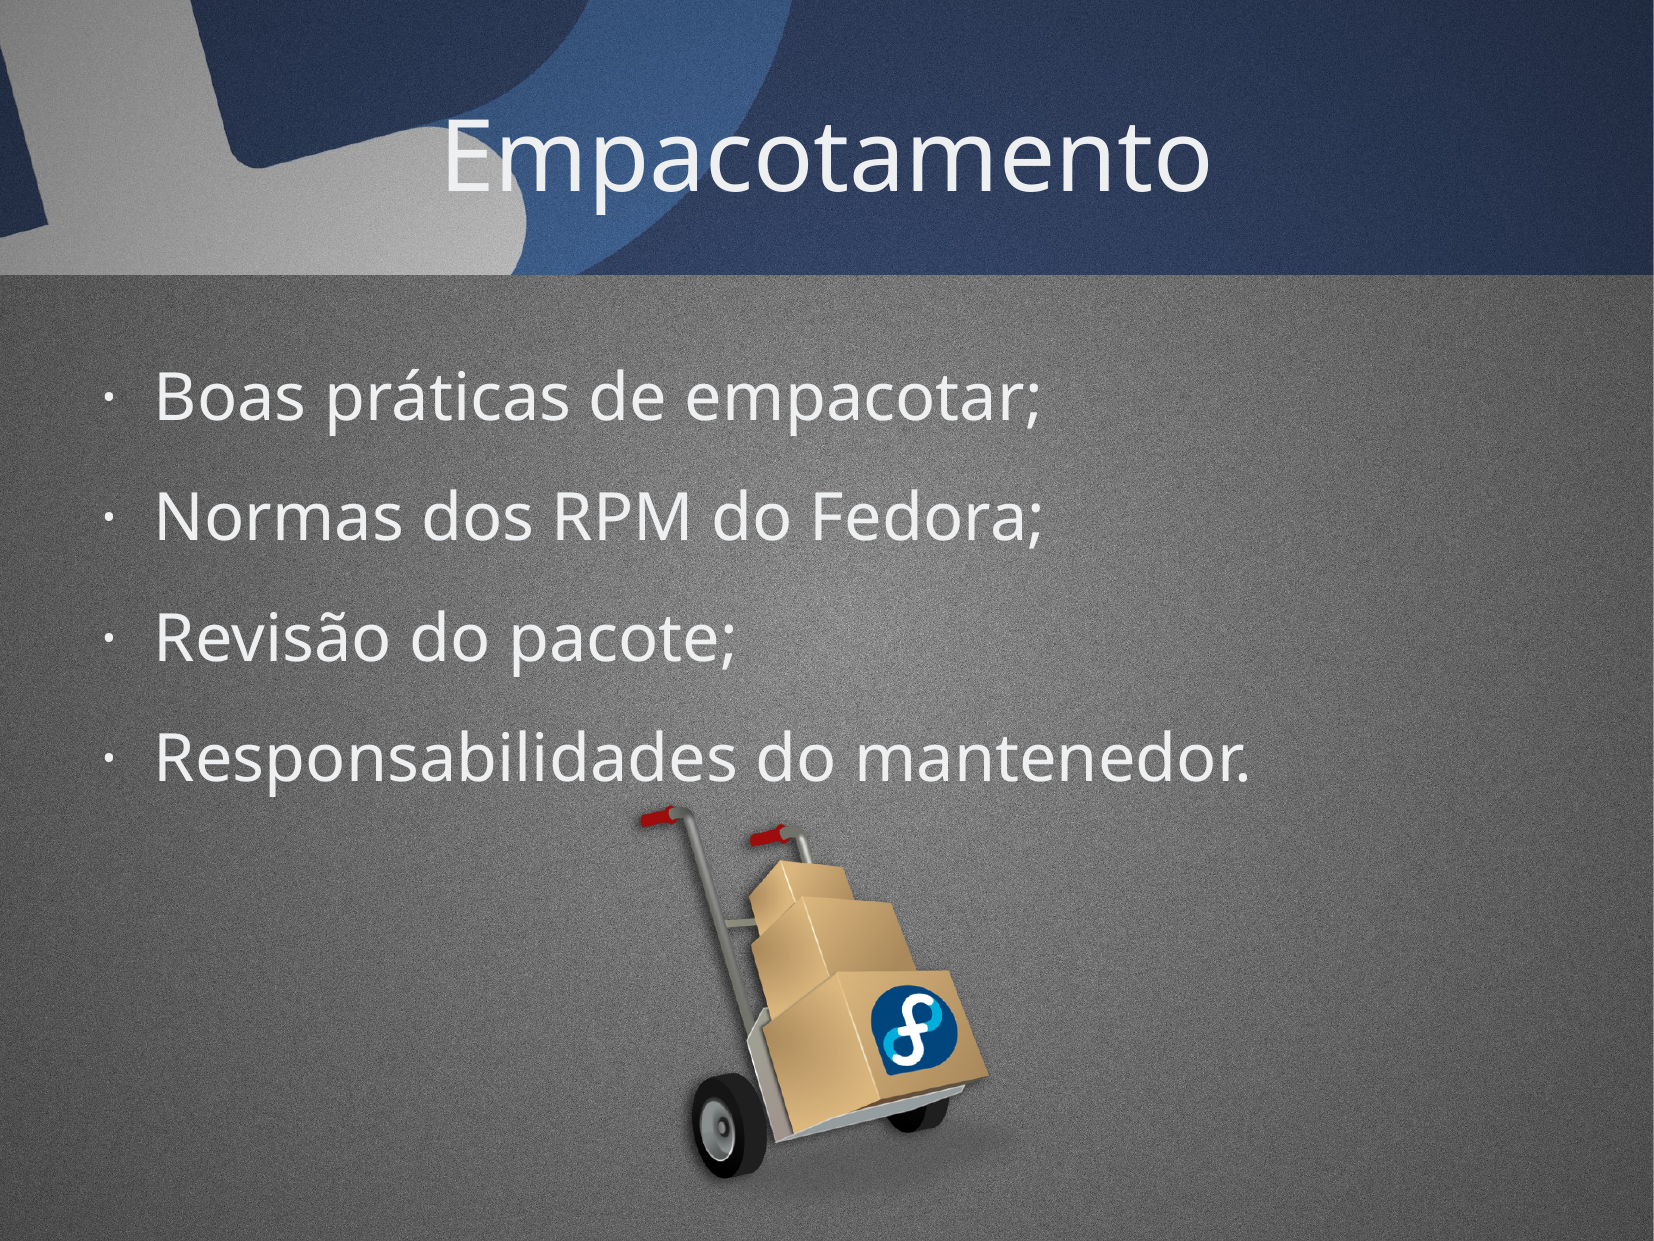

# Empacotamento
Boas práticas de empacotar;
Normas dos RPM do Fedora;
Revisão do pacote;
Responsabilidades do mantenedor.